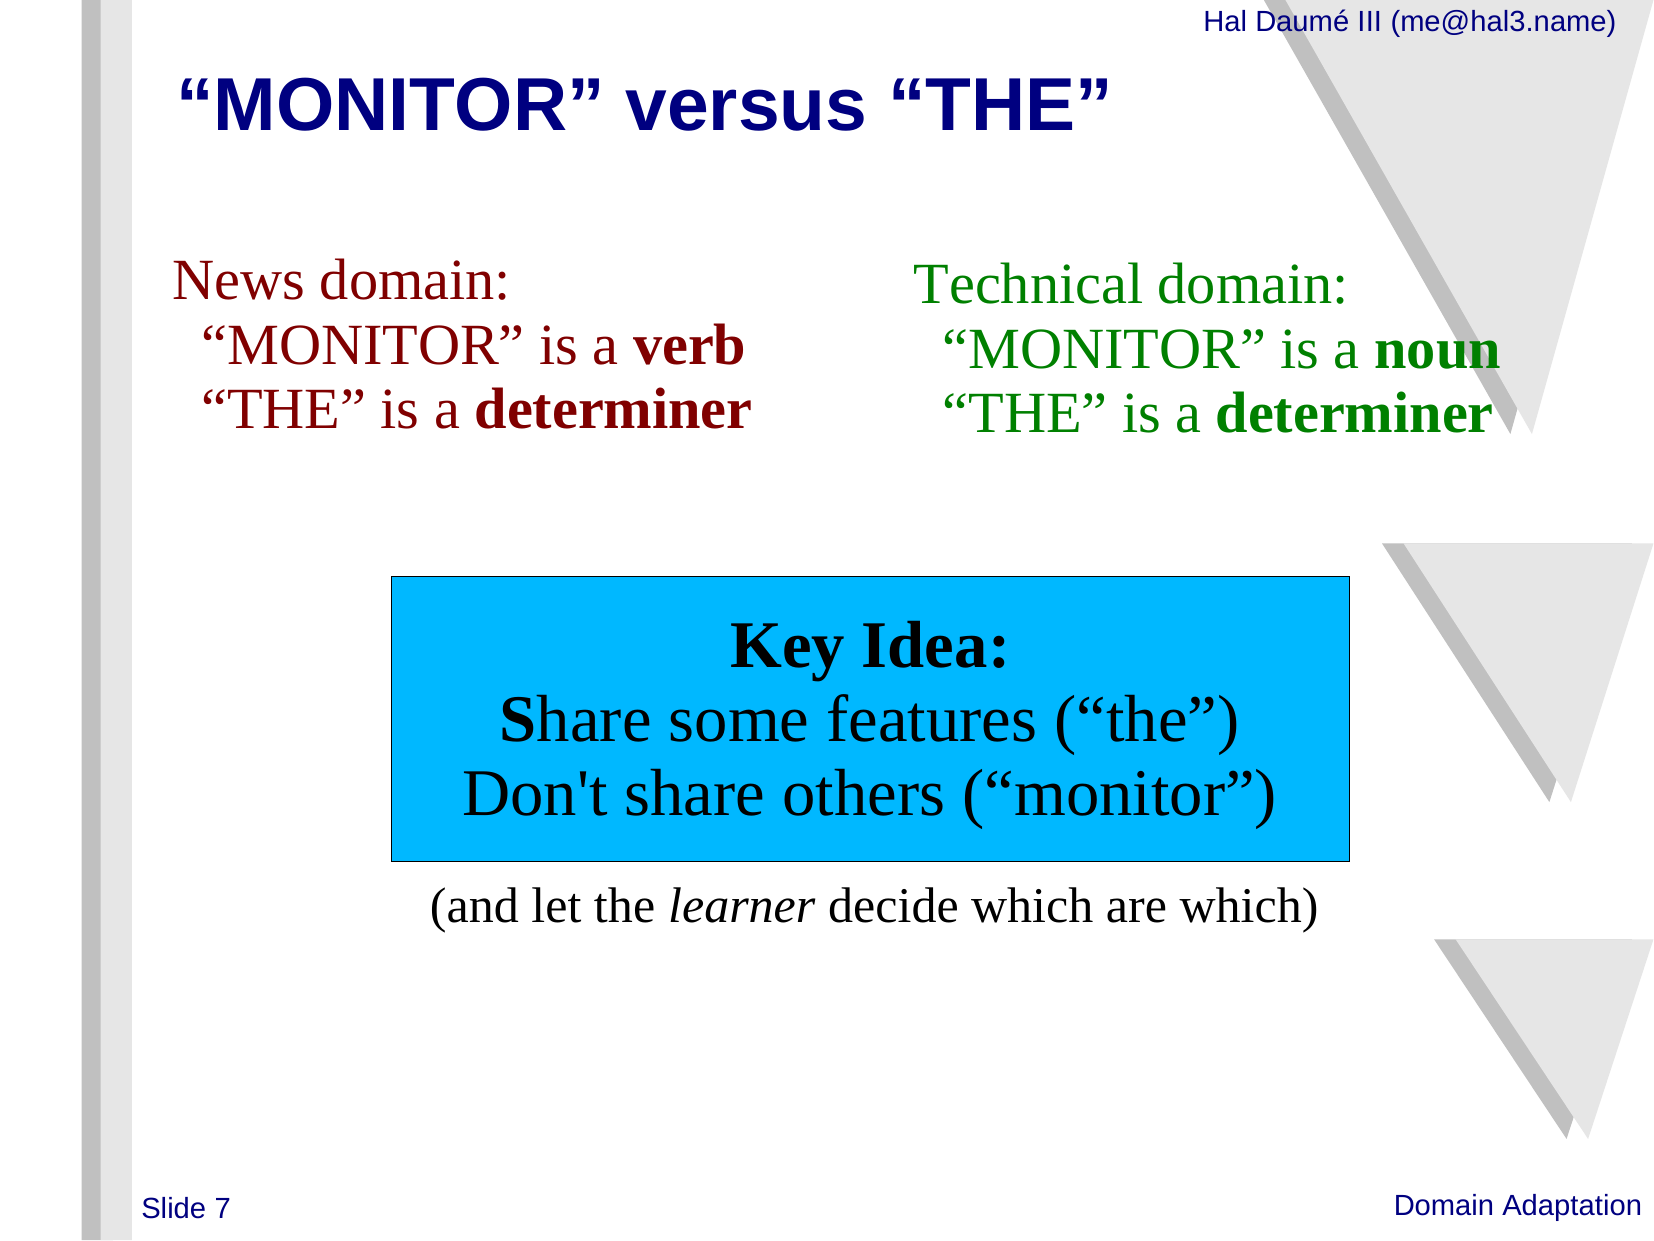

# “MONITOR” versus “THE”
News domain:
 “MONITOR” is a verb
 “THE” is a determiner
Technical domain:
 “MONITOR” is a noun
 “THE” is a determiner
Key Idea:
Share some features (“the”)
Don't share others (“monitor”)
(and let the learner decide which are which)